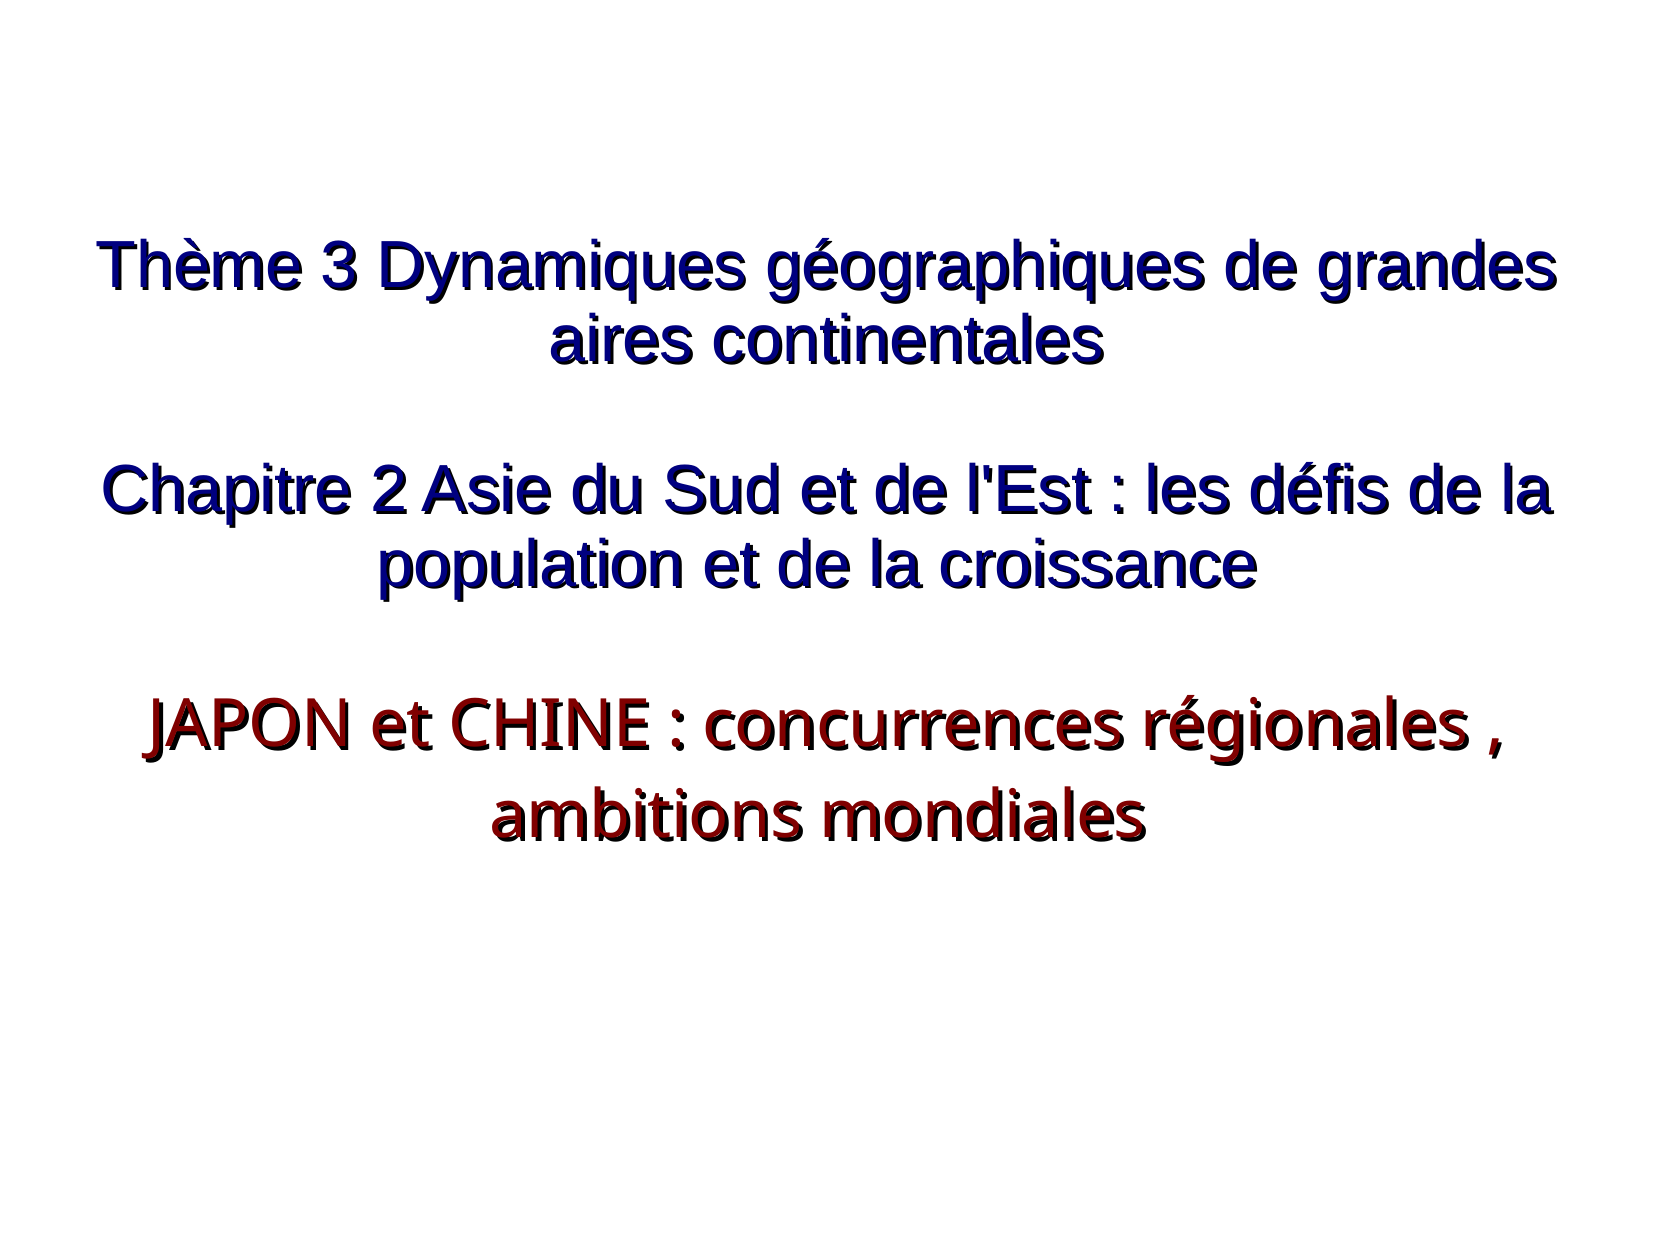

# Thème 3 Dynamiques géographiques de grandes aires continentales
Chapitre 2 Asie du Sud et de l'Est : les défis de la population et de la croissance
JAPON et CHINE : concurrences régionales , ambitions mondiales